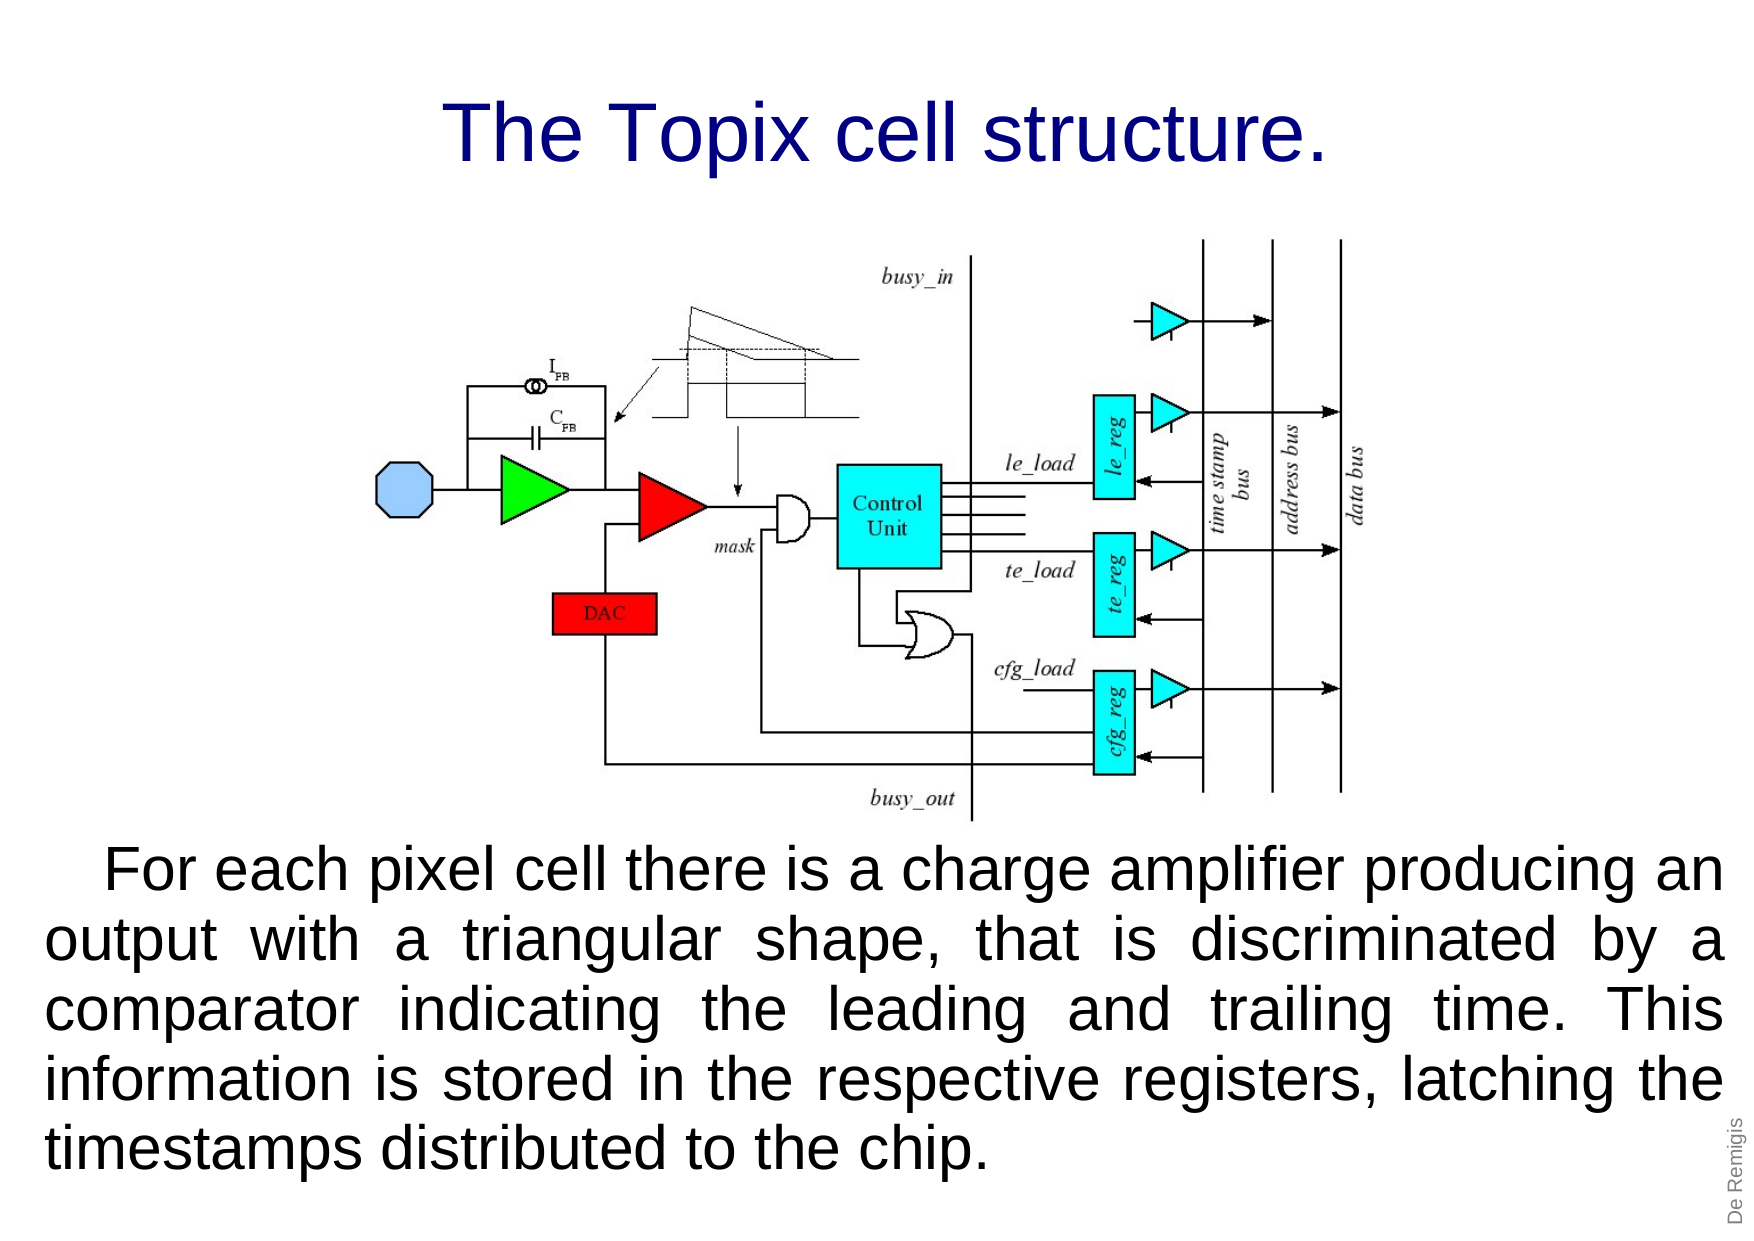

# The Topix cell structure.
For each pixel cell there is a charge amplifier producing an output with a triangular shape, that is discriminated by a comparator indicating the leading and trailing time. This information is stored in the respective registers, latching the timestamps distributed to the chip.